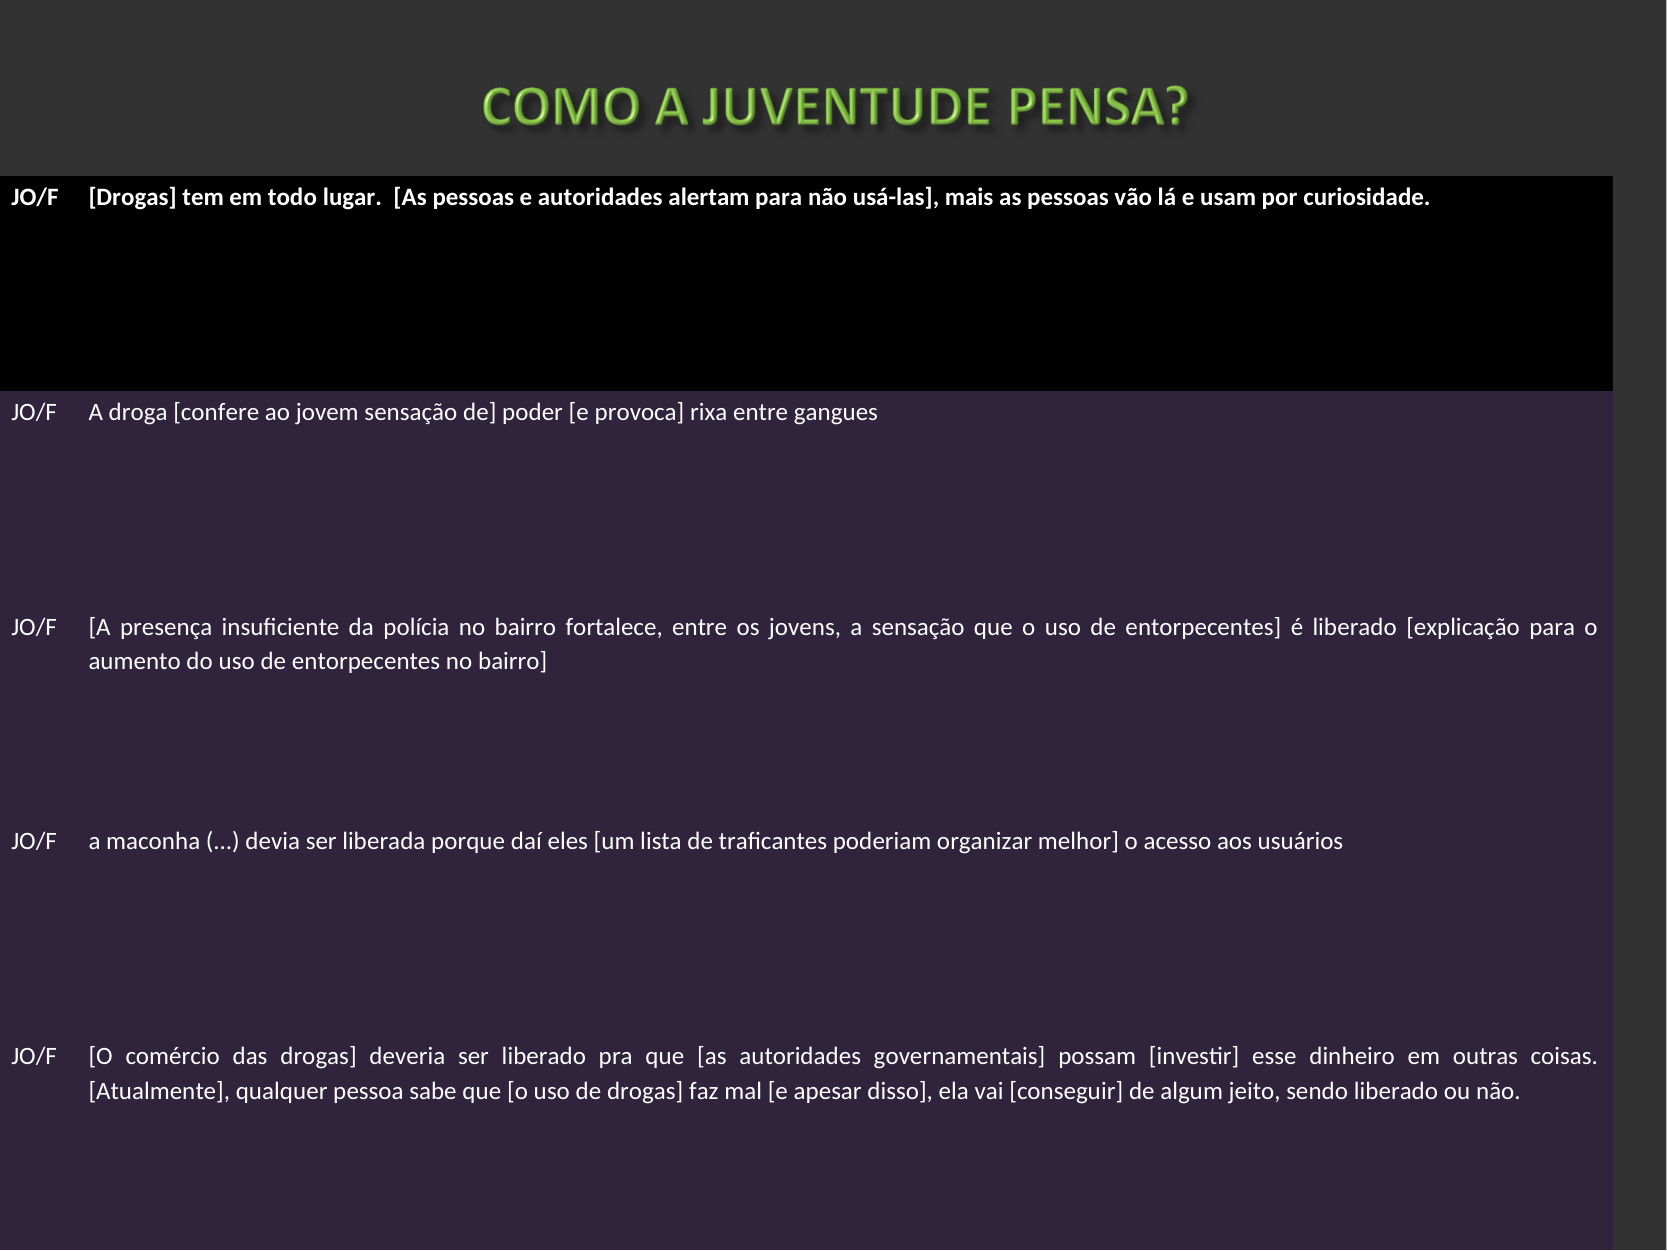

| JO/F | [Drogas] tem em todo lugar. [As pessoas e autoridades alertam para não usá-las], mais as pessoas vão lá e usam por curiosidade. |
| --- | --- |
| JO/F | A droga [confere ao jovem sensação de] poder [e provoca] rixa entre gangues |
| JO/F | [A presença insuficiente da polícia no bairro fortalece, entre os jovens, a sensação que o uso de entorpecentes] é liberado [explicação para o aumento do uso de entorpecentes no bairro] |
| JO/F | a maconha (...) devia ser liberada porque daí eles [um lista de traficantes poderiam organizar melhor] o acesso aos usuários |
| JO/F | [O comércio das drogas] deveria ser liberado pra que [as autoridades governamentais] possam [investir] esse dinheiro em outras coisas. [Atualmente], qualquer pessoa sabe que [o uso de drogas] faz mal [e apesar disso], ela vai [conseguir] de algum jeito, sendo liberado ou não. |